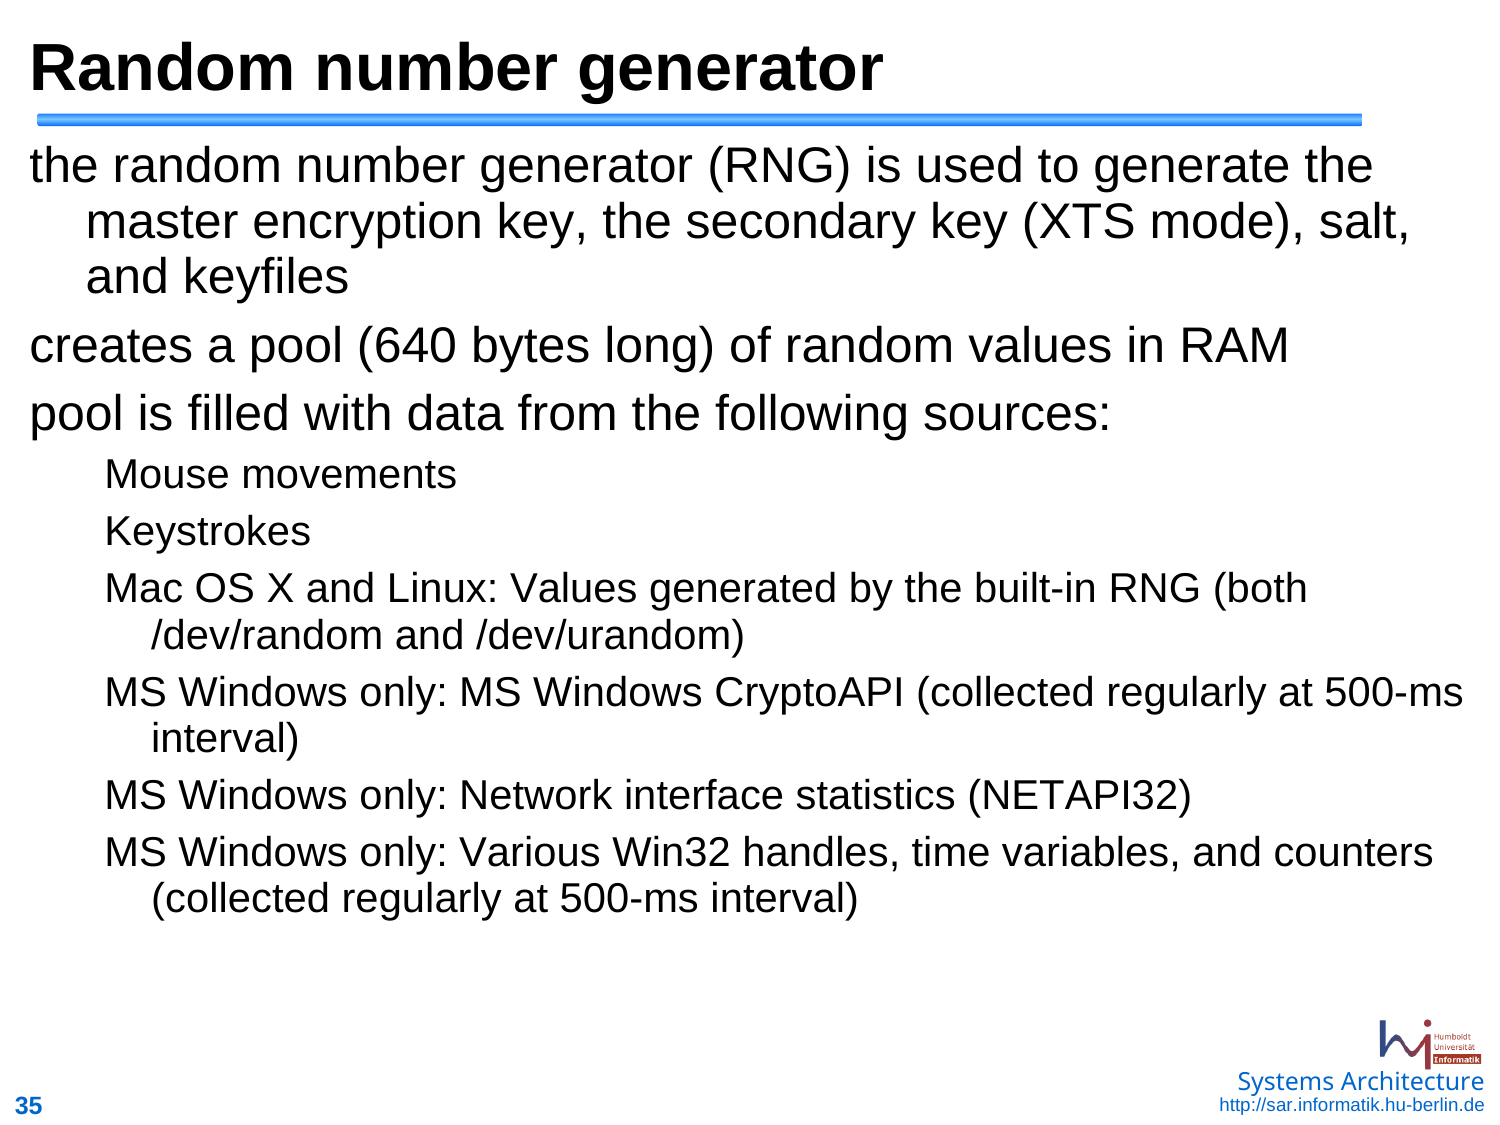

# Random number generator
the random number generator (RNG) is used to generate the master encryption key, the secondary key (XTS mode), salt, and keyfiles
creates a pool (640 bytes long) of random values in RAM
pool is filled with data from the following sources:
Mouse movements
Keystrokes
Mac OS X and Linux: Values generated by the built-in RNG (both /dev/random and /dev/urandom)
MS Windows only: MS Windows CryptoAPI (collected regularly at 500-ms interval)
MS Windows only: Network interface statistics (NETAPI32)
MS Windows only: Various Win32 handles, time variables, and counters (collected regularly at 500-ms interval)